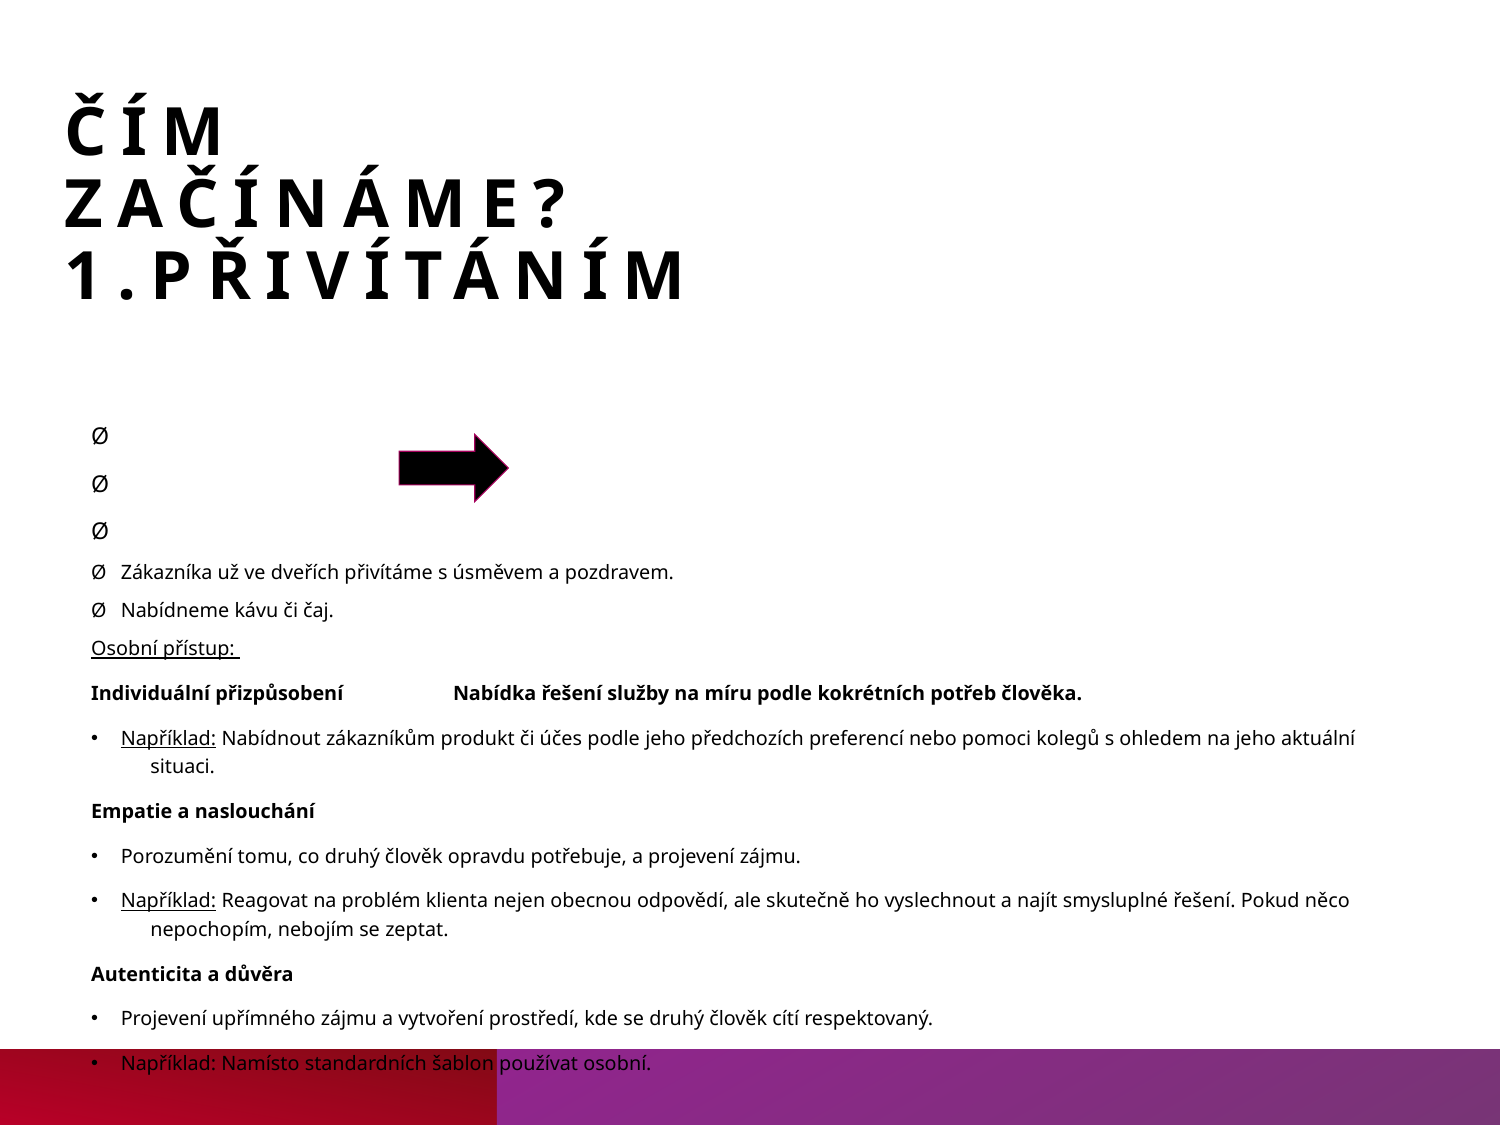

# Čím začínáme?  1.Přivítáním
Zákazníka už ve dveřích přivítáme s úsměvem a pozdravem.
Nabídneme kávu či čaj.
Osobní přístup:
Individuální přizpůsobení Nabídka řešení služby na míru podle kokrétních potřeb člověka.
Například: Nabídnout zákazníkům produkt či účes podle jeho předchozích preferencí nebo pomoci kolegů s ohledem na jeho aktuální situaci.
Empatie a naslouchání
Porozumění tomu, co druhý člověk opravdu potřebuje, a projevení zájmu.
Například: Reagovat na problém klienta nejen obecnou odpovědí, ale skutečně ho vyslechnout a najít smysluplné řešení. Pokud něco nepochopím, nebojím se zeptat.
Autenticita a důvěra
Projevení upřímného zájmu a vytvoření prostředí, kde se druhý člověk cítí respektovaný.
Například: Namísto standardních šablon používat osobní.